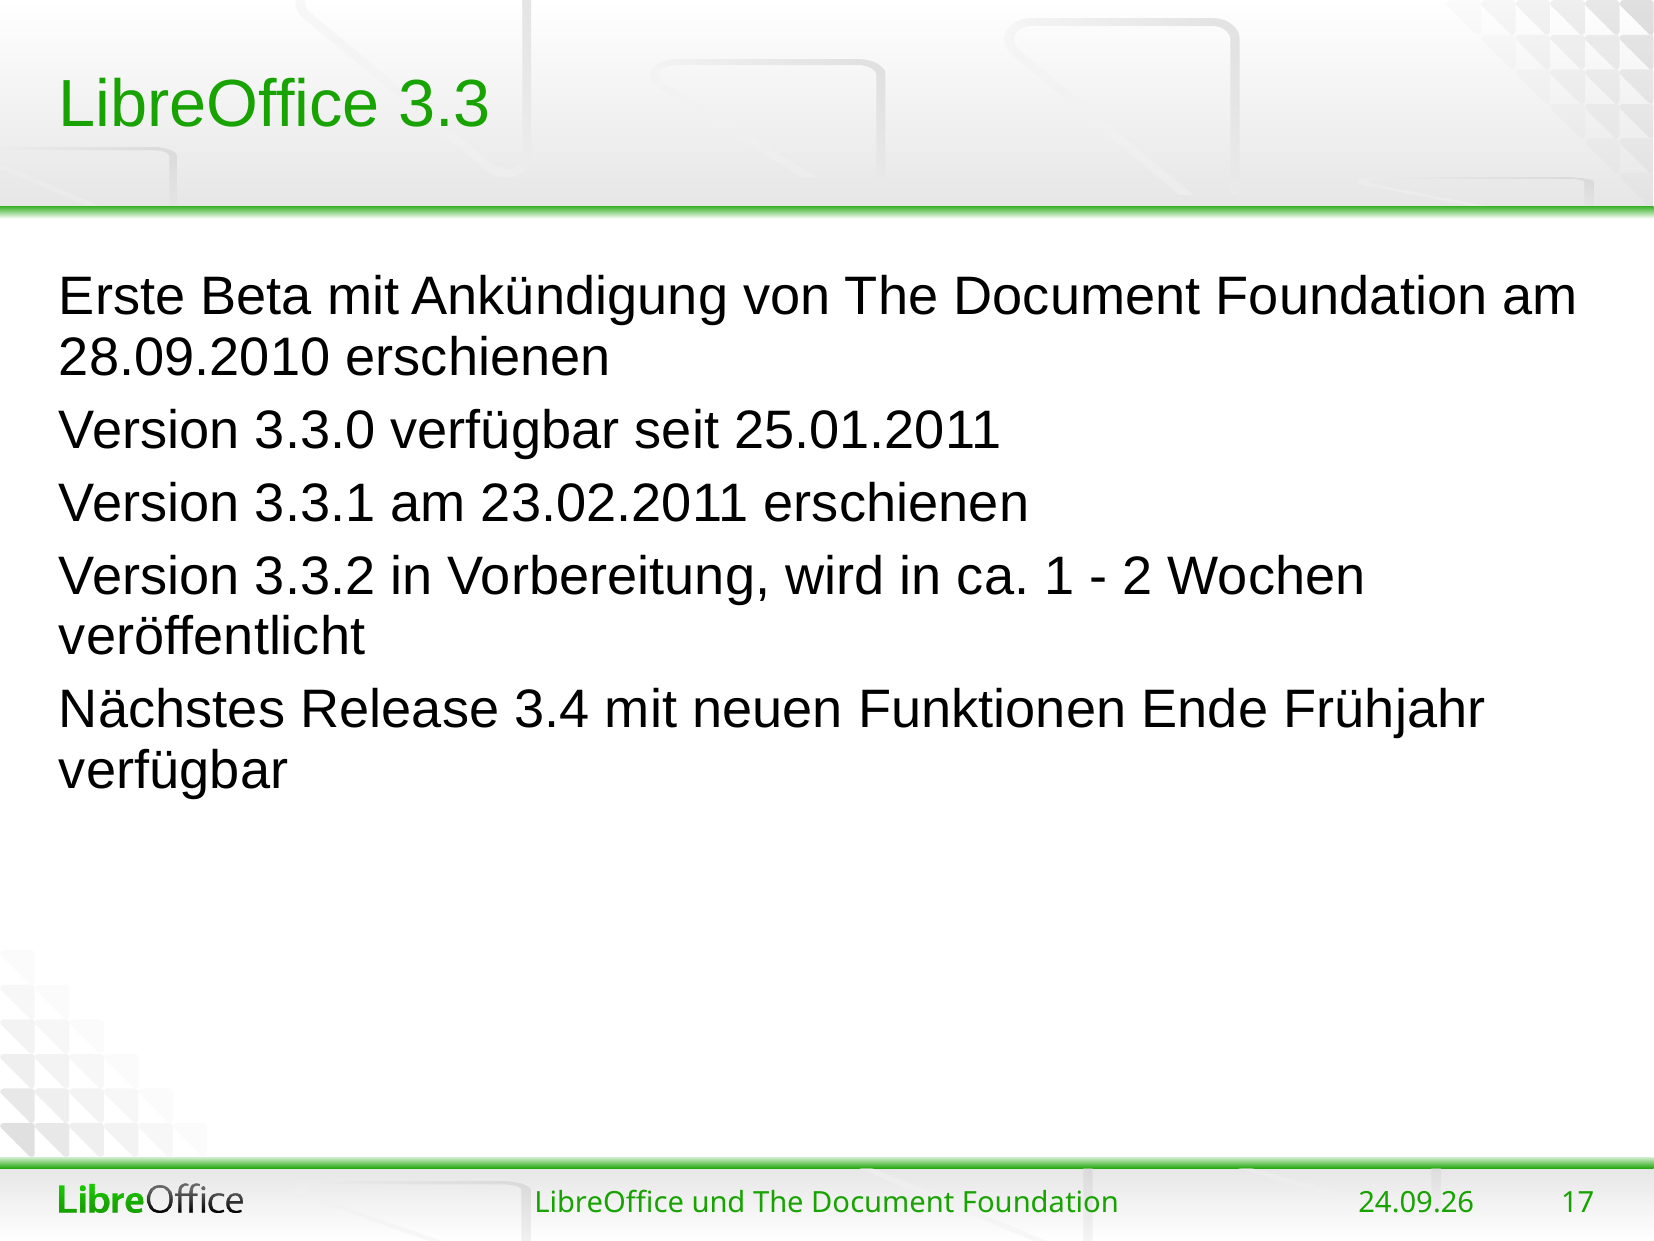

# LibreOffice 3.3
Erste Beta mit Ankündigung von The Document Foundation am 28.09.2010 erschienen
Version 3.3.0 verfügbar seit 25.01.2011
Version 3.3.1 am 23.02.2011 erschienen
Version 3.3.2 in Vorbereitung, wird in ca. 1 - 2 Wochen veröffentlicht
Nächstes Release 3.4 mit neuen Funktionen Ende Frühjahr verfügbar
LibreOffice und The Document Foundation
17